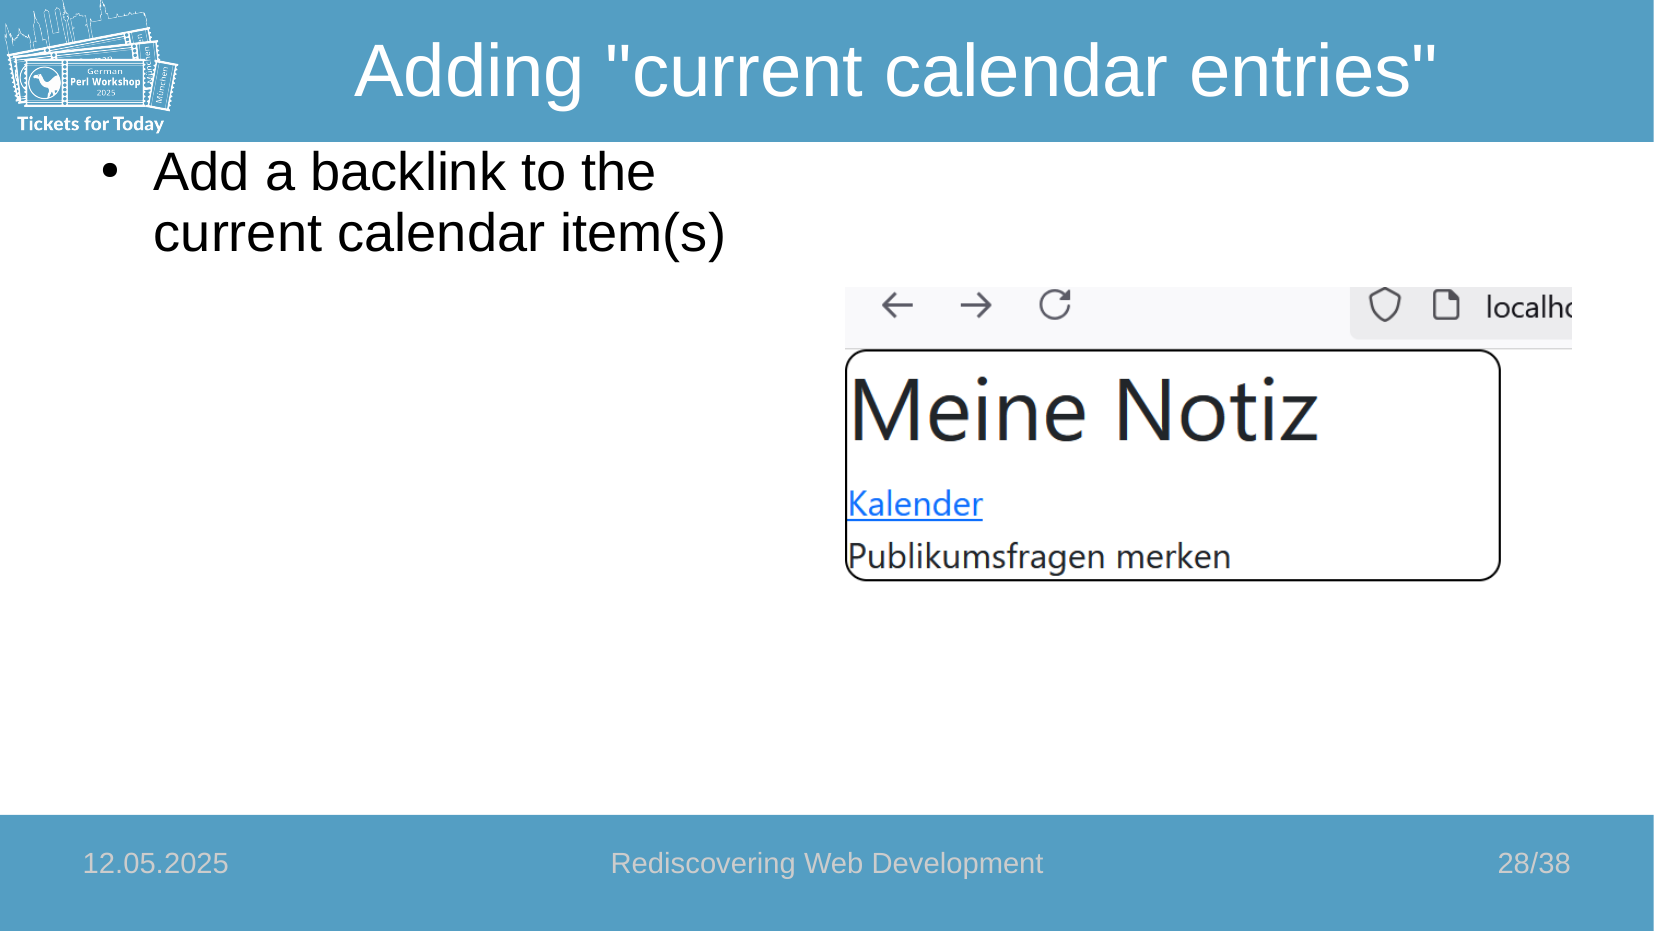

# Adding "current calendar entries"
Add a backlink to the current calendar item(s)
08. März 2019
28